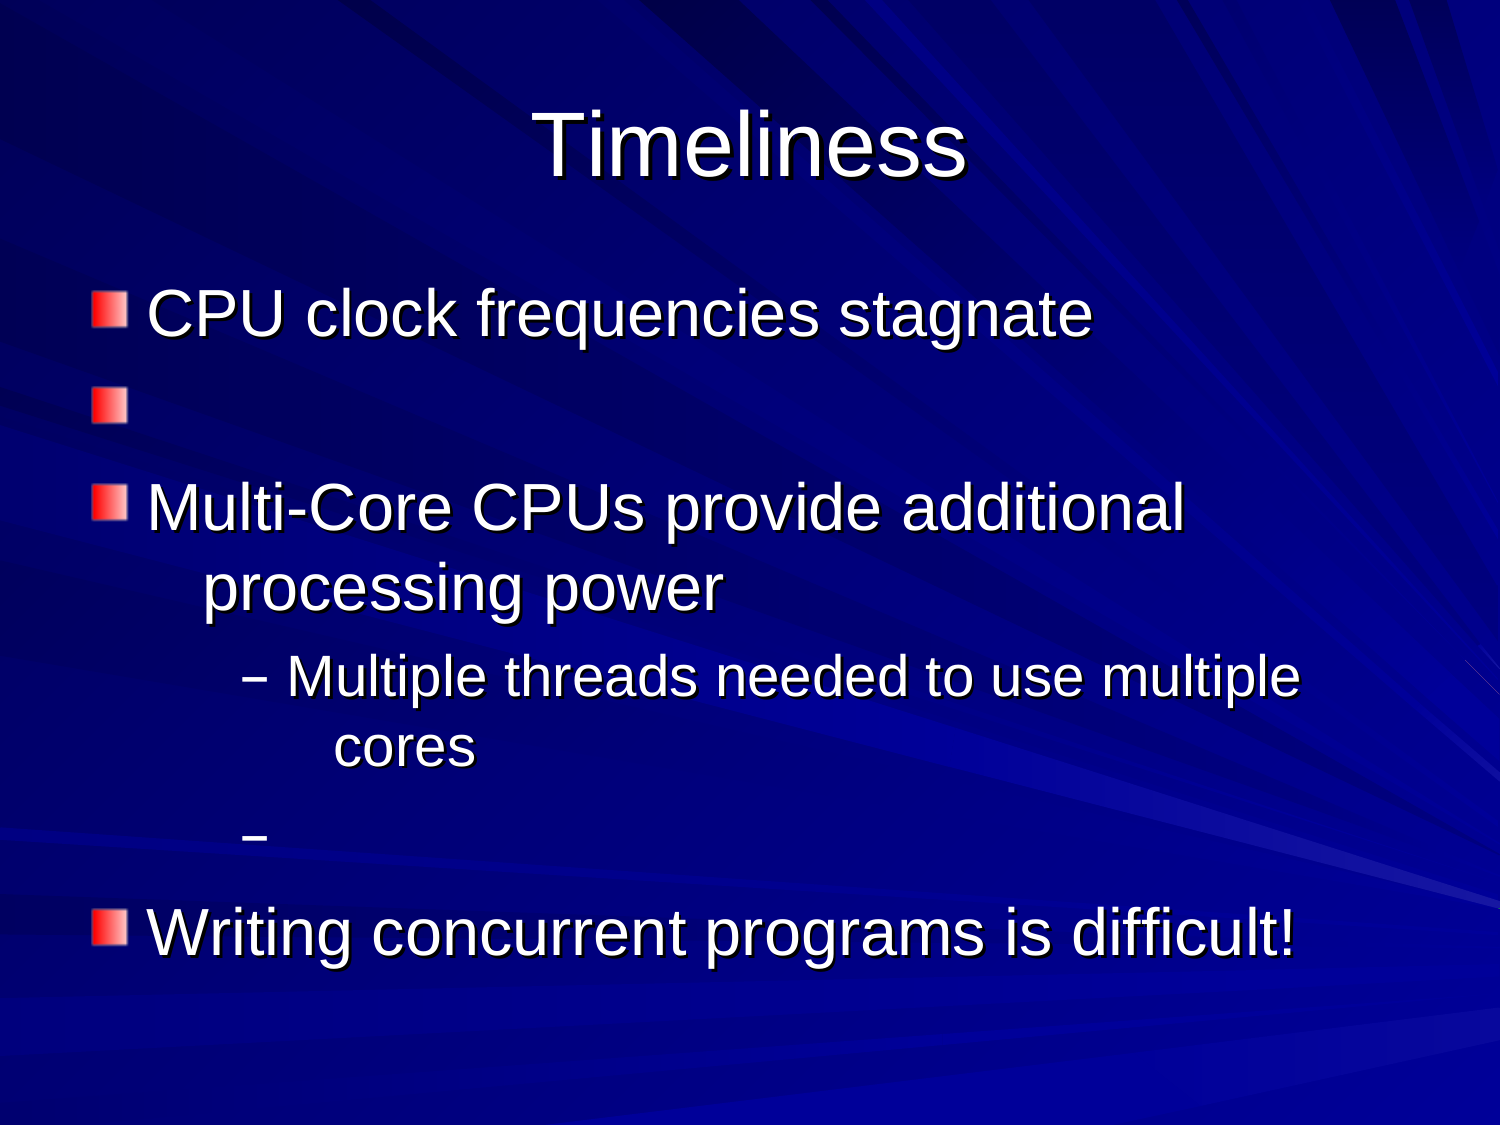

# Timeliness
CPU clock frequencies stagnate
Multi-Core CPUs provide additional processing power
Multiple threads needed to use multiple cores
Writing concurrent programs is difficult!